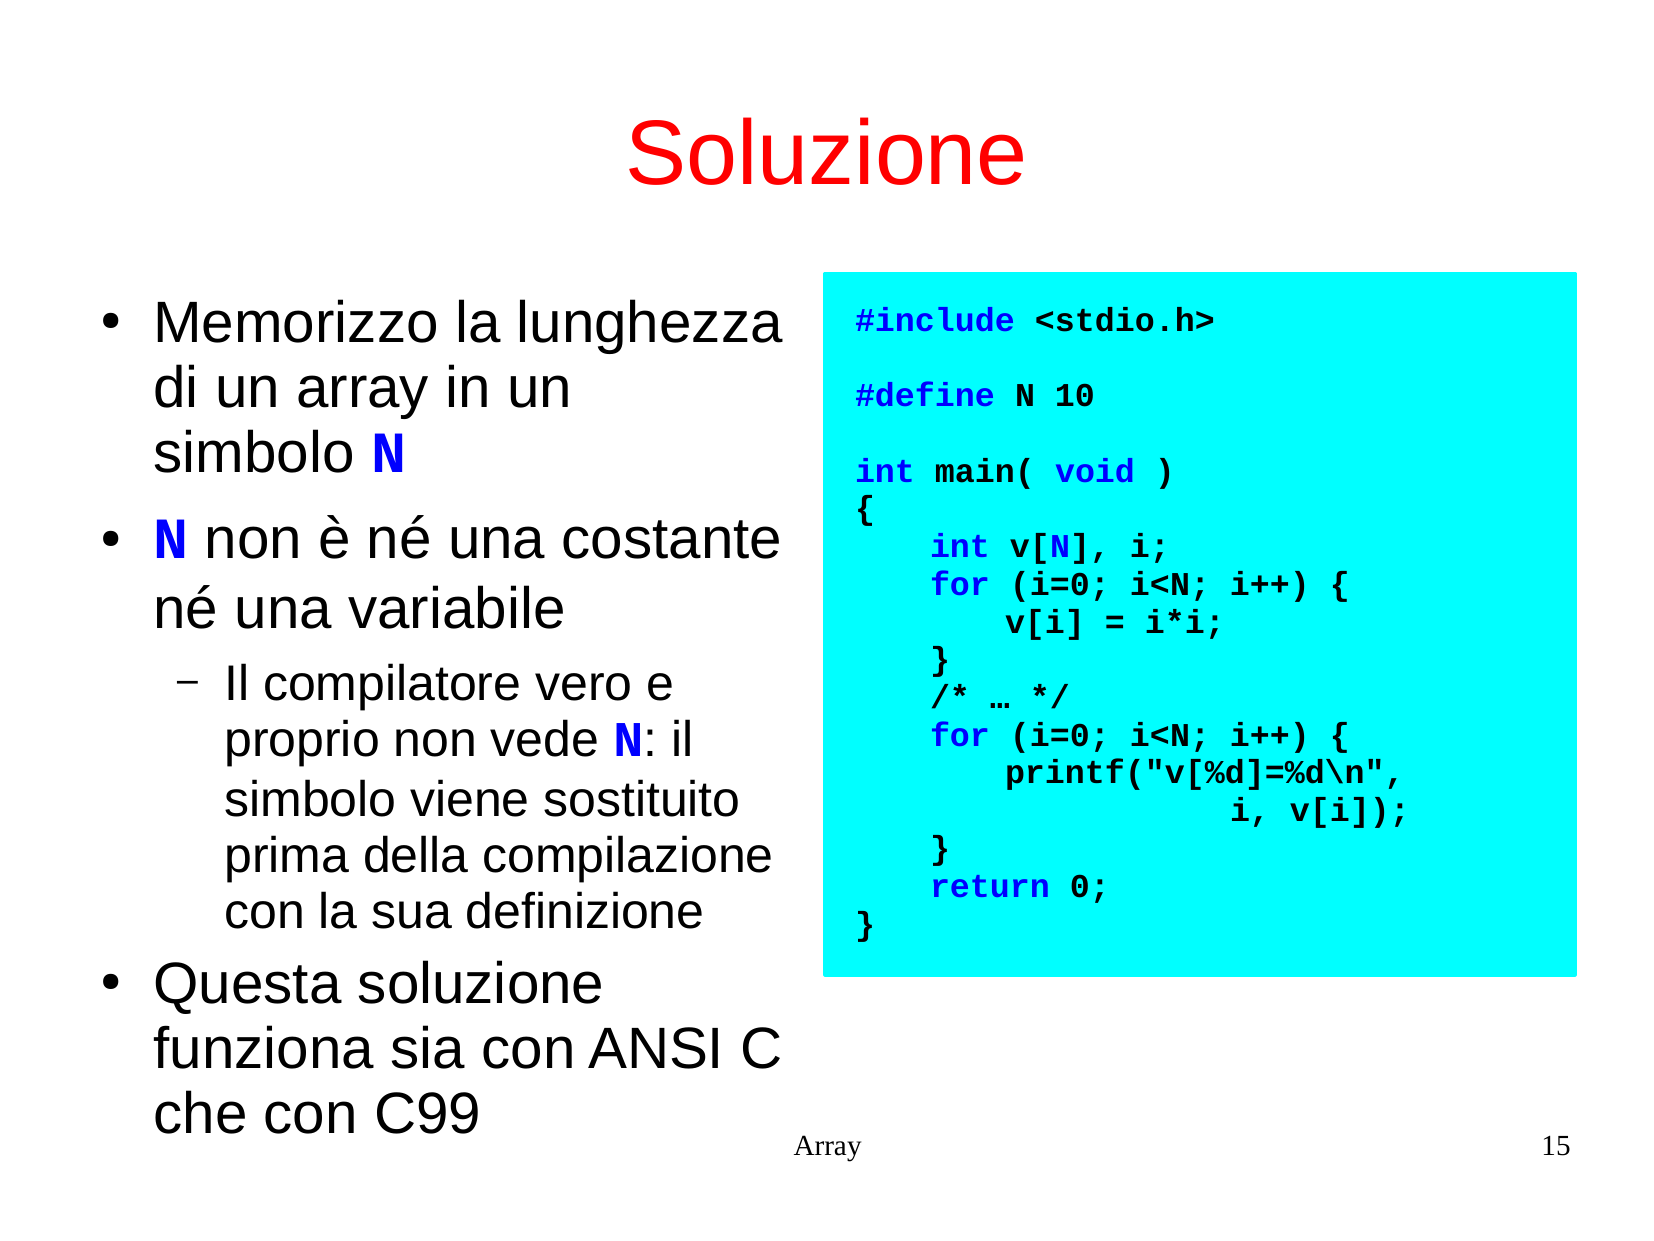

# Soluzione
#include <stdio.h>
#define N 10
int main( void )
{
	int v[N], i;
	for (i=0; i<N; i++) {
		v[i] = i*i;
	}
	/* … */
	for (i=0; i<N; i++) {
		printf("v[%d]=%d\n",
					i, v[i]);
	}
	return 0;
}
Memorizzo la lunghezza di un array in un simbolo N
N non è né una costante né una variabile
Il compilatore vero e proprio non vede N: il simbolo viene sostituito prima della compilazione con la sua definizione
Questa soluzione funziona sia con ANSI C che con C99
Array
15